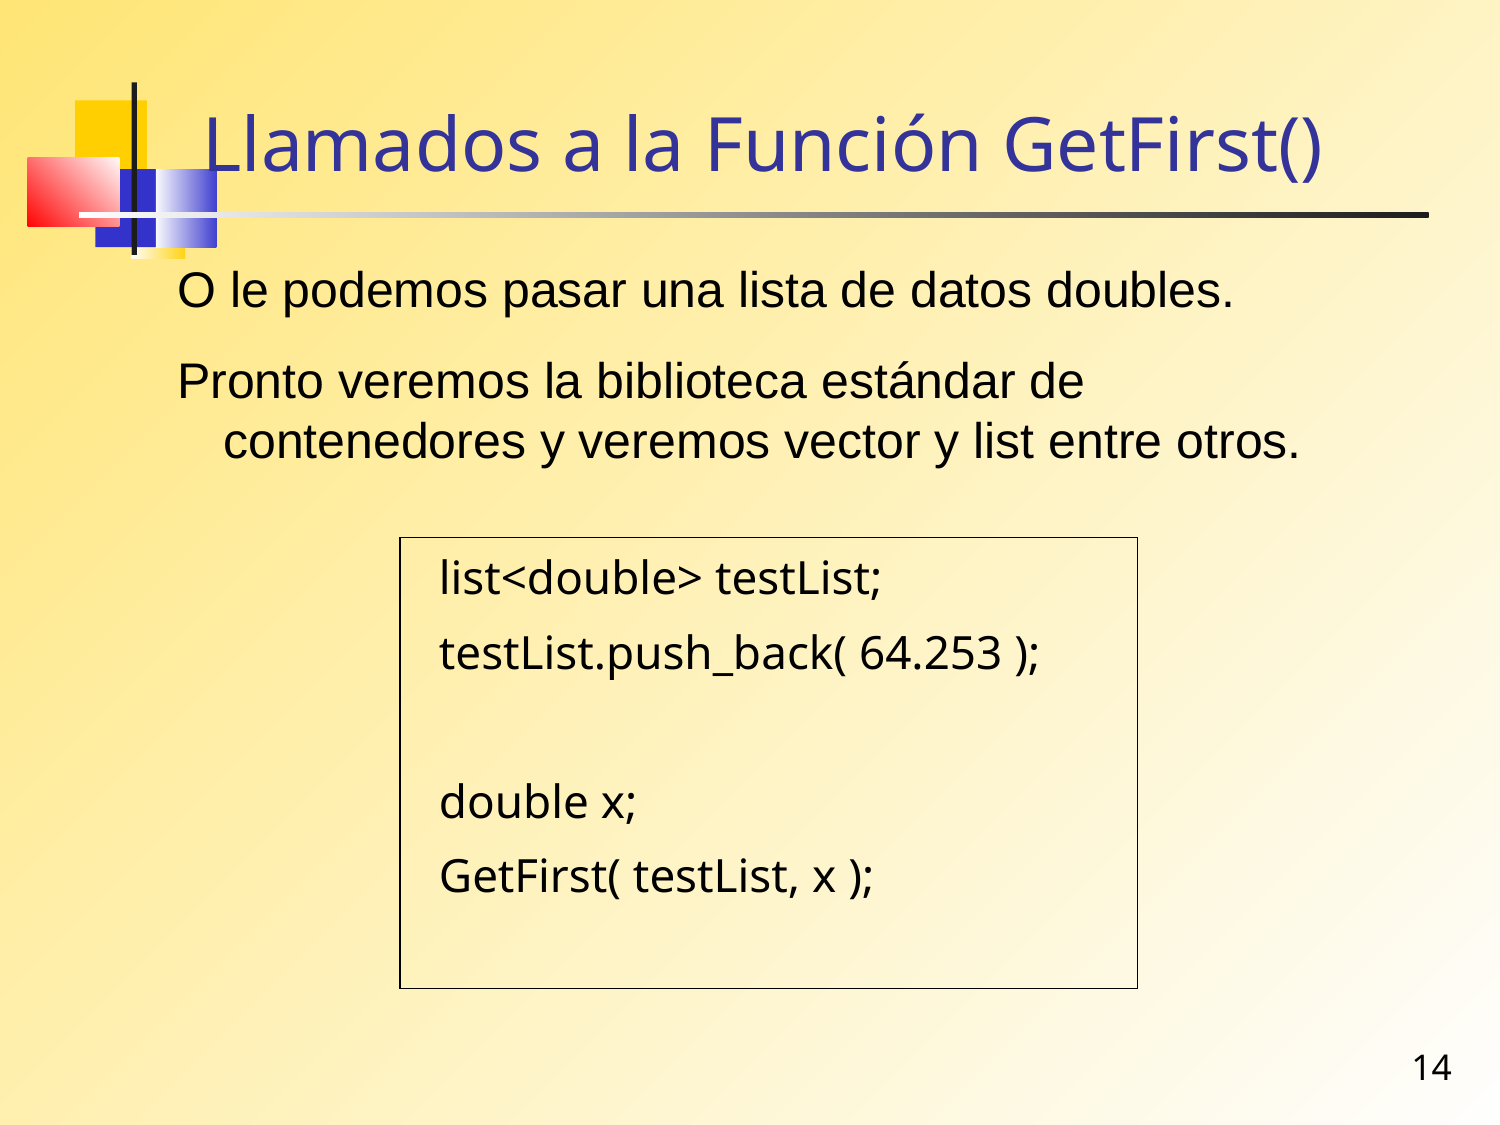

# Llamados a la Función GetFirst()‏
O le podemos pasar una lista de datos doubles.
Pronto veremos la biblioteca estándar de contenedores y veremos vector y list entre otros.
 list<double> testList;
 testList.push_back( 64.253 );
 double x;
 GetFirst( testList, x );
14